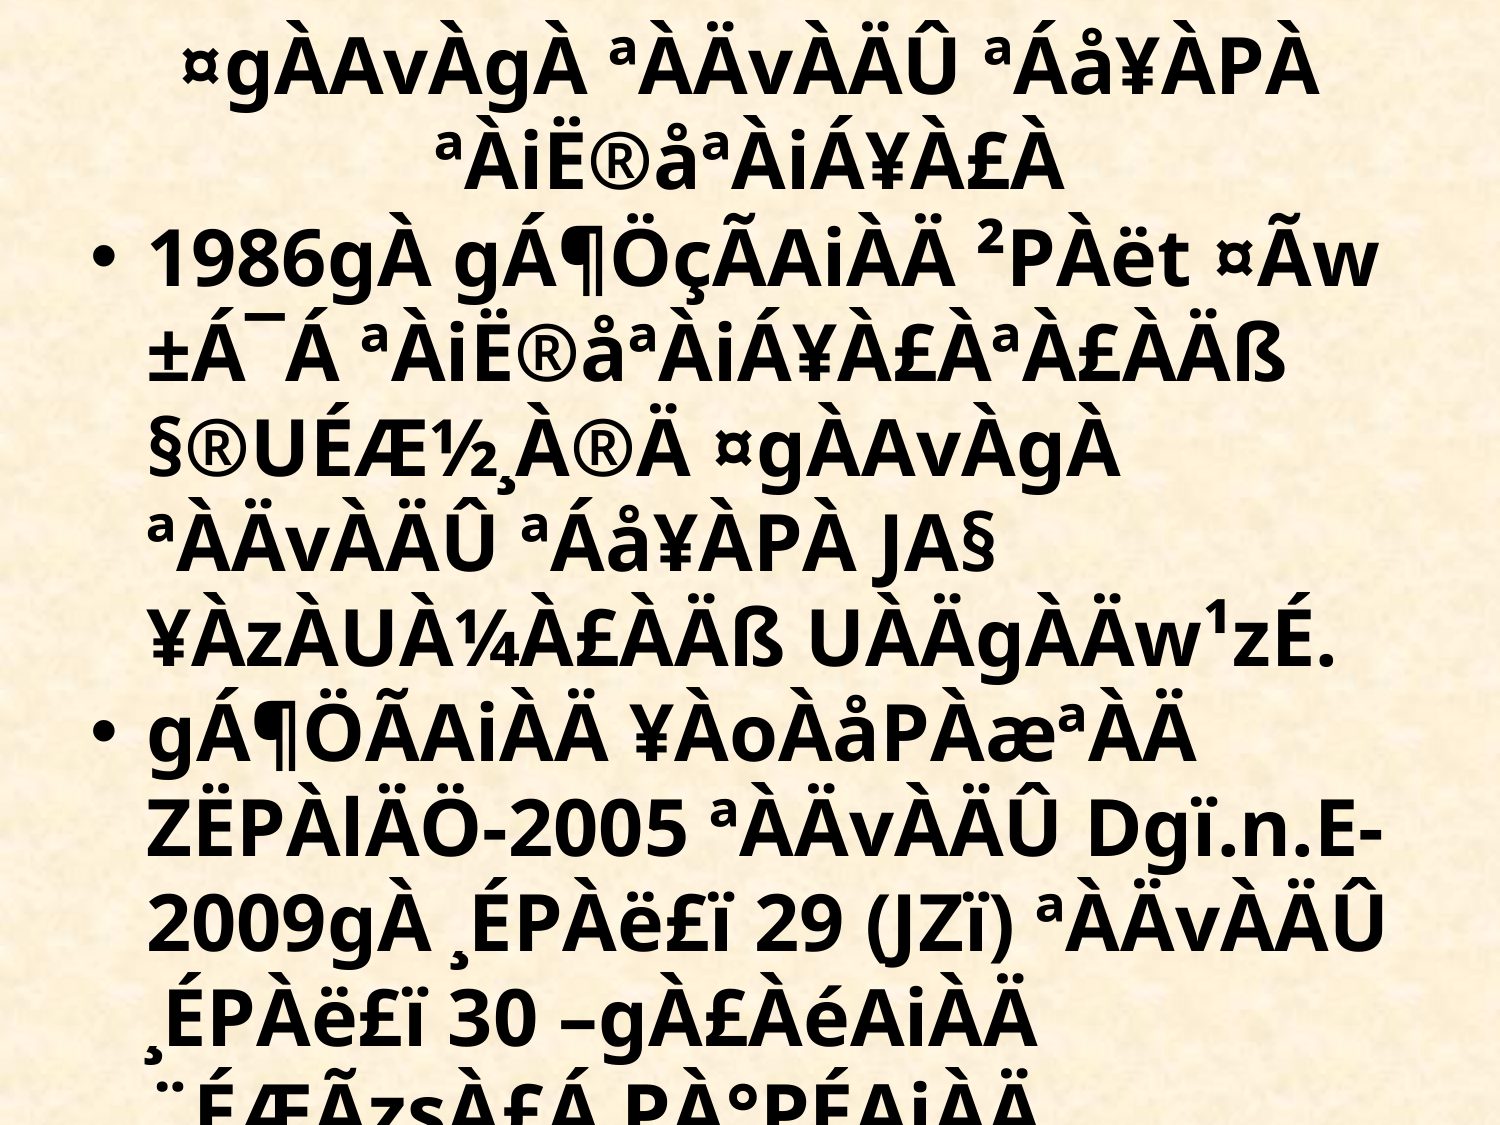

¤gÀAvÀgÀ ªÀÄvÀÄÛ ªÁå¥ÀPÀ ªÀiË®åªÀiÁ¥À£À
1986gÀ gÁ¶ÖçÃAiÀÄ ²PÀët ¤Ãw ±Á¯Á ªÀiË®åªÀiÁ¥À£ÀªÀ£ÀÄß §®UÉÆ½¸À®Ä ¤gÀAvÀgÀ ªÀÄvÀÄÛ ªÁå¥ÀPÀ JA§ ¥ÀzÀUÀ¼À£ÀÄß UÀÄgÀÄw¹zÉ.
gÁ¶ÖÃAiÀÄ ¥ÀoÀåPÀæªÀÄ ZËPÀlÄÖ-2005 ªÀÄvÀÄÛ Dgï.n.E-2009gÀ ¸ÉPÀë£ï 29 (JZï) ªÀÄvÀÄÛ ¸ÉPÀë£ï 30 –gÀ£ÀéAiÀÄ ¨ÉÆÃzsÀ£Á PÀ°PÉAiÀÄ ¥ÀæQæAiÉÄAiÀÄ£ÀÄß J¯Áè jÃw¬ÄAzÀ®Æ §®ªÀzsÀð£ÉUÉÆ½¸À¨ÉÃPÀÄ J£ÀÄßvÀÛzÉ.